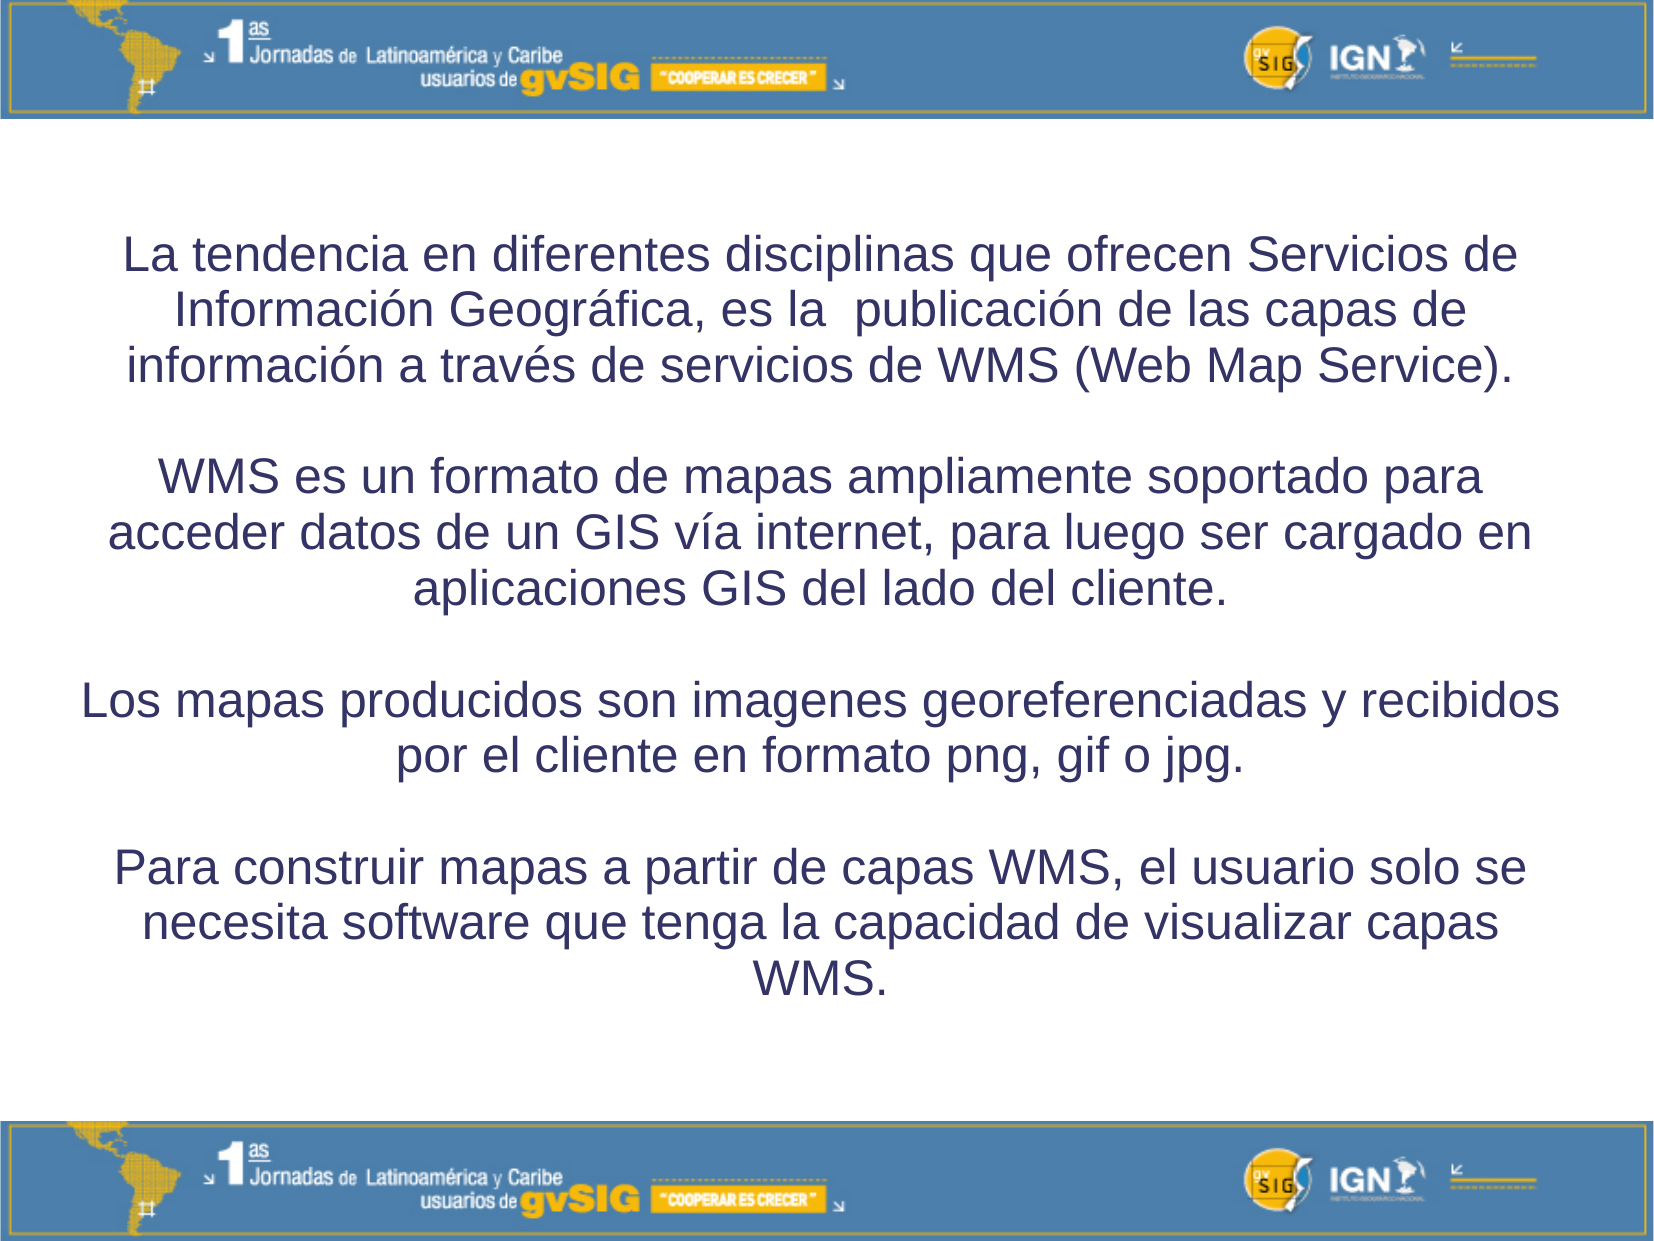

La tendencia en diferentes disciplinas que ofrecen Servicios de Información Geográfica, es la publicación de las capas de información a través de servicios de WMS (Web Map Service).
WMS es un formato de mapas ampliamente soportado para acceder datos de un GIS vía internet, para luego ser cargado en aplicaciones GIS del lado del cliente.
Los mapas producidos son imagenes georeferenciadas y recibidos por el cliente en formato png, gif o jpg.
Para construir mapas a partir de capas WMS, el usuario solo se necesita software que tenga la capacidad de visualizar capas WMS.